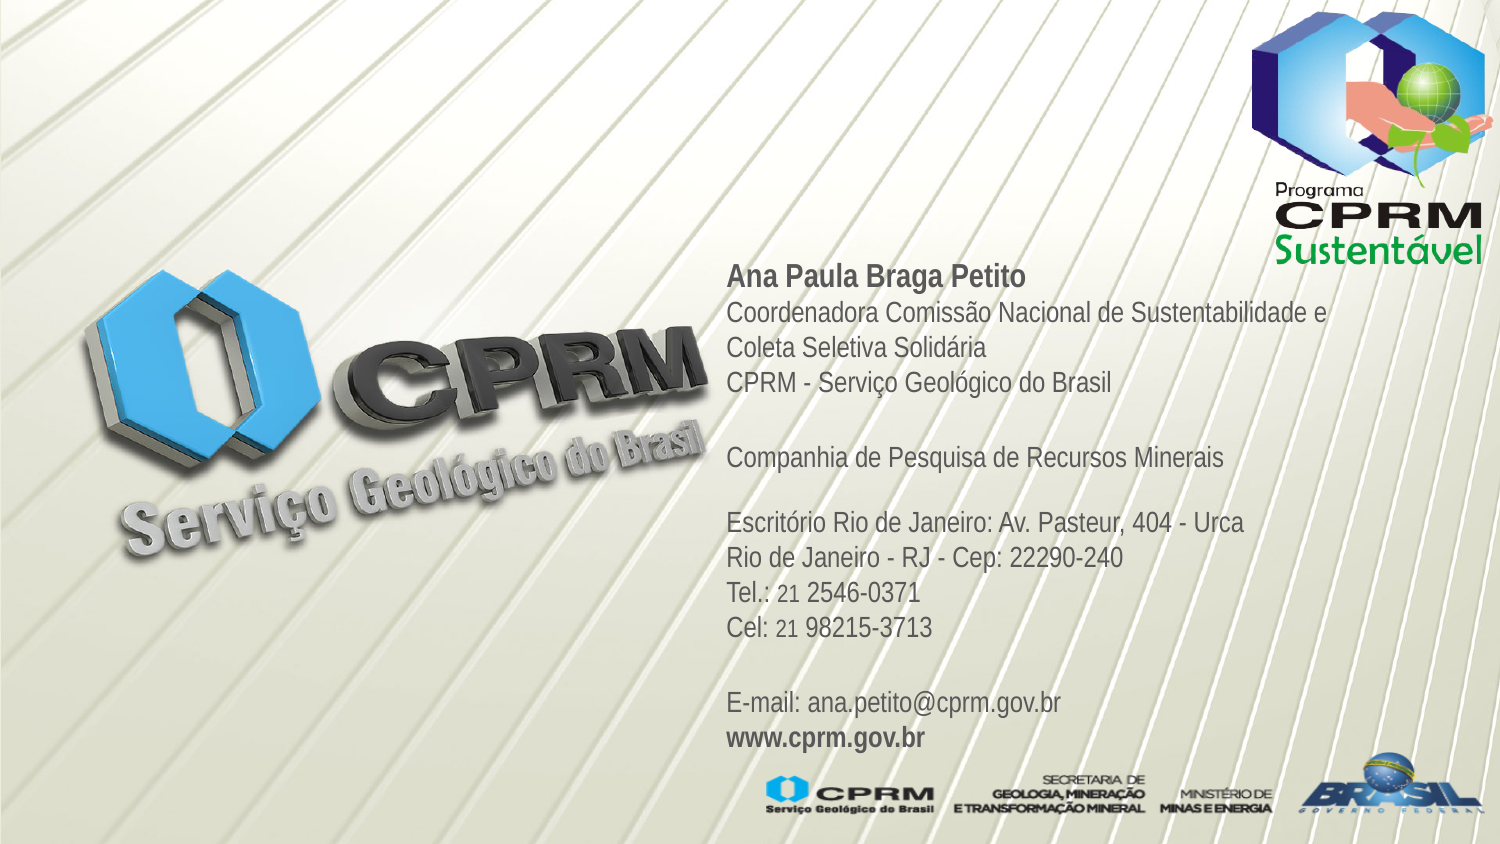

Ana Paula Braga Petito
Coordenadora Comissão Nacional de Sustentabilidade e
Coleta Seletiva Solidária
CPRM - Serviço Geológico do Brasil
Companhia de Pesquisa de Recursos Minerais
Escritório Rio de Janeiro: Av. Pasteur, 404 - Urca
Rio de Janeiro - RJ - Cep: 22290-240
Tel.: 21 2546-0371
Cel: 21 98215-3713
E-mail: ana.petito@cprm.gov.br
www.cprm.gov.br